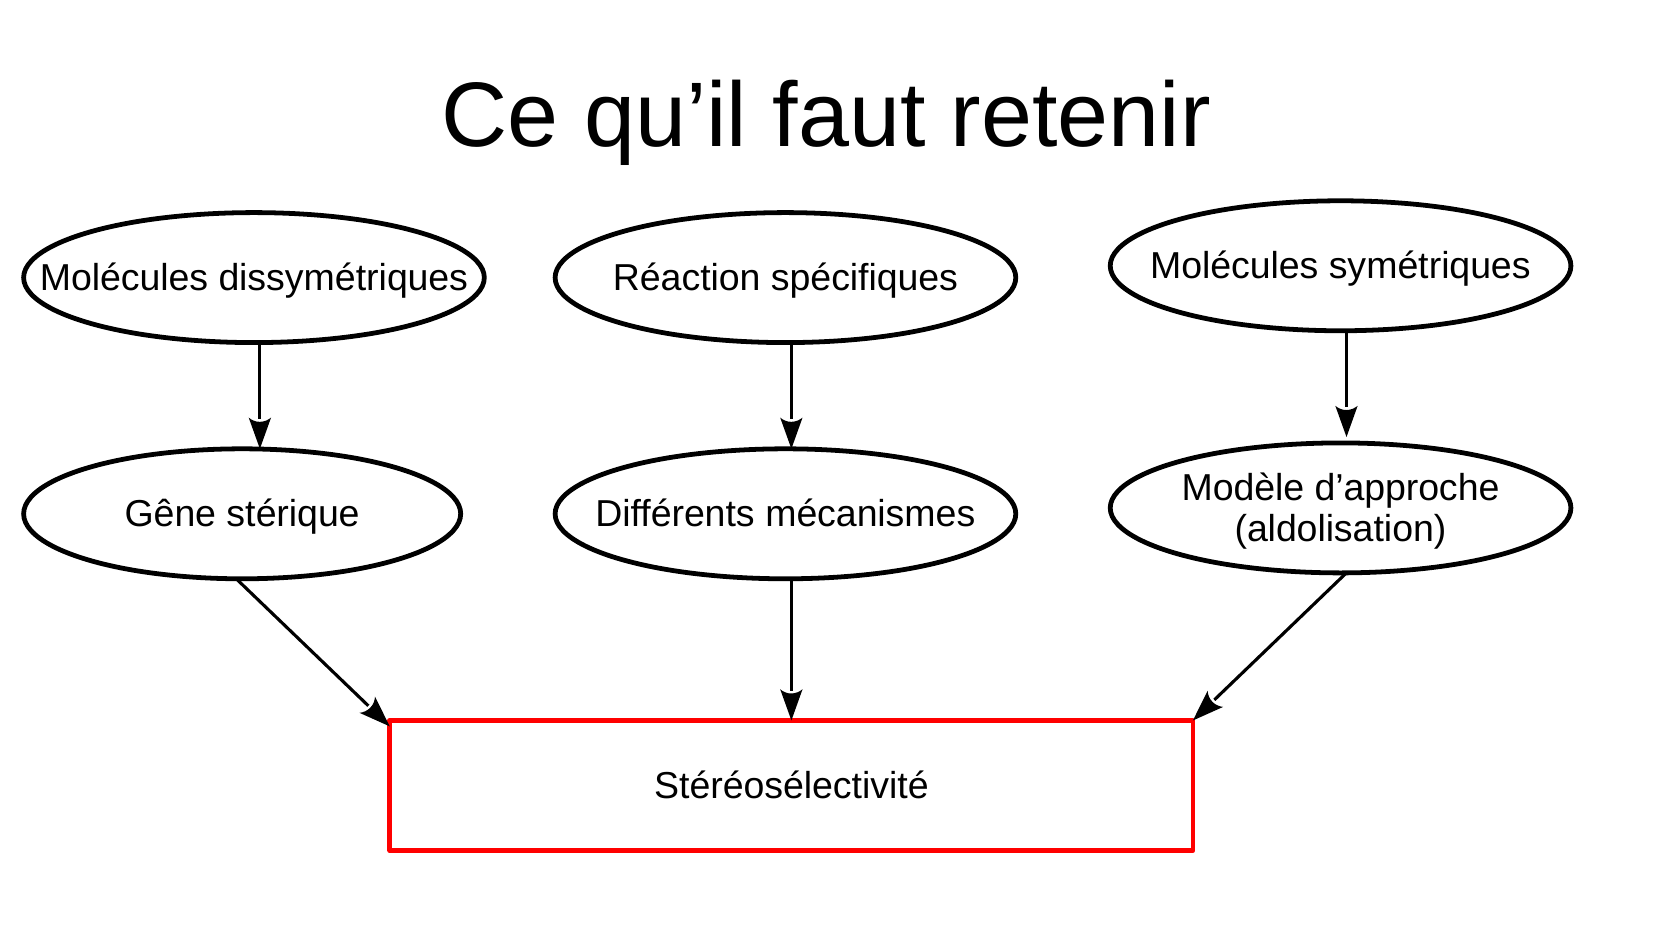

# Ce qu’il faut retenir
Molécules symétriques
Molécules dissymétriques
Réaction spécifiques
Modèle d’approche
(aldolisation)
Gêne stérique
Différents mécanismes
Stéréosélectivité